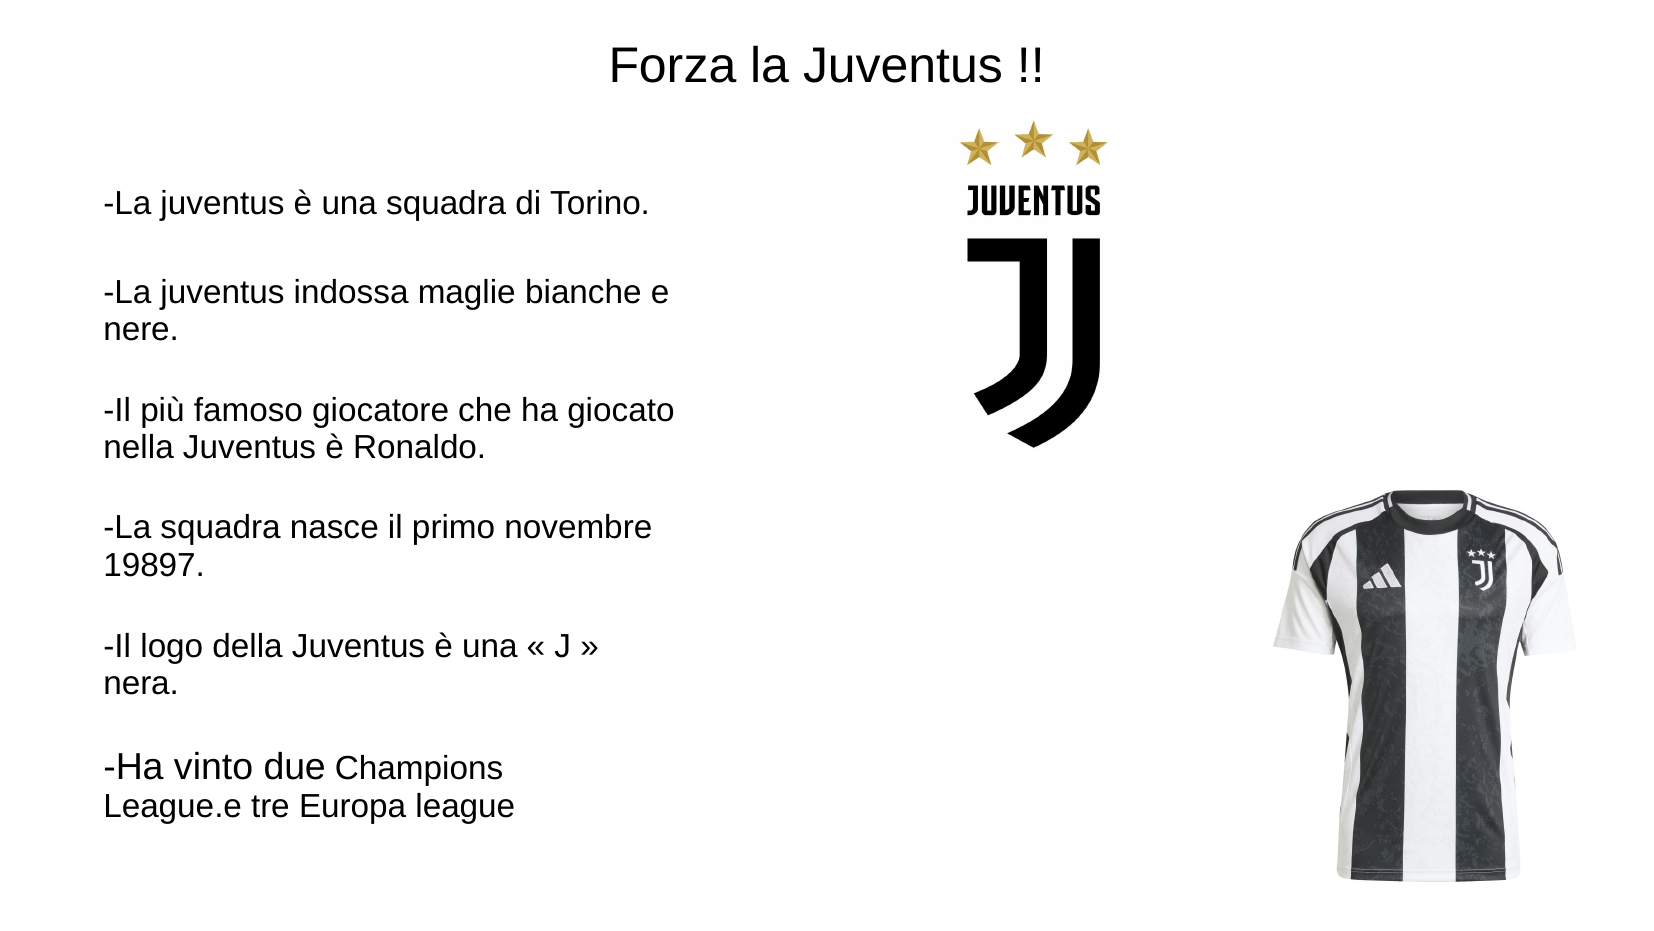

Forza la Juventus !!
-La juventus è una squadra di Torino.
-La juventus indossa maglie bianche e nere.
-Il più famoso giocatore che ha giocato nella Juventus è Ronaldo.
-La squadra nasce il primo novembre 19897.
-Il logo della Juventus è una « J » nera.
-Ha vinto due Champions League.e tre Europa league